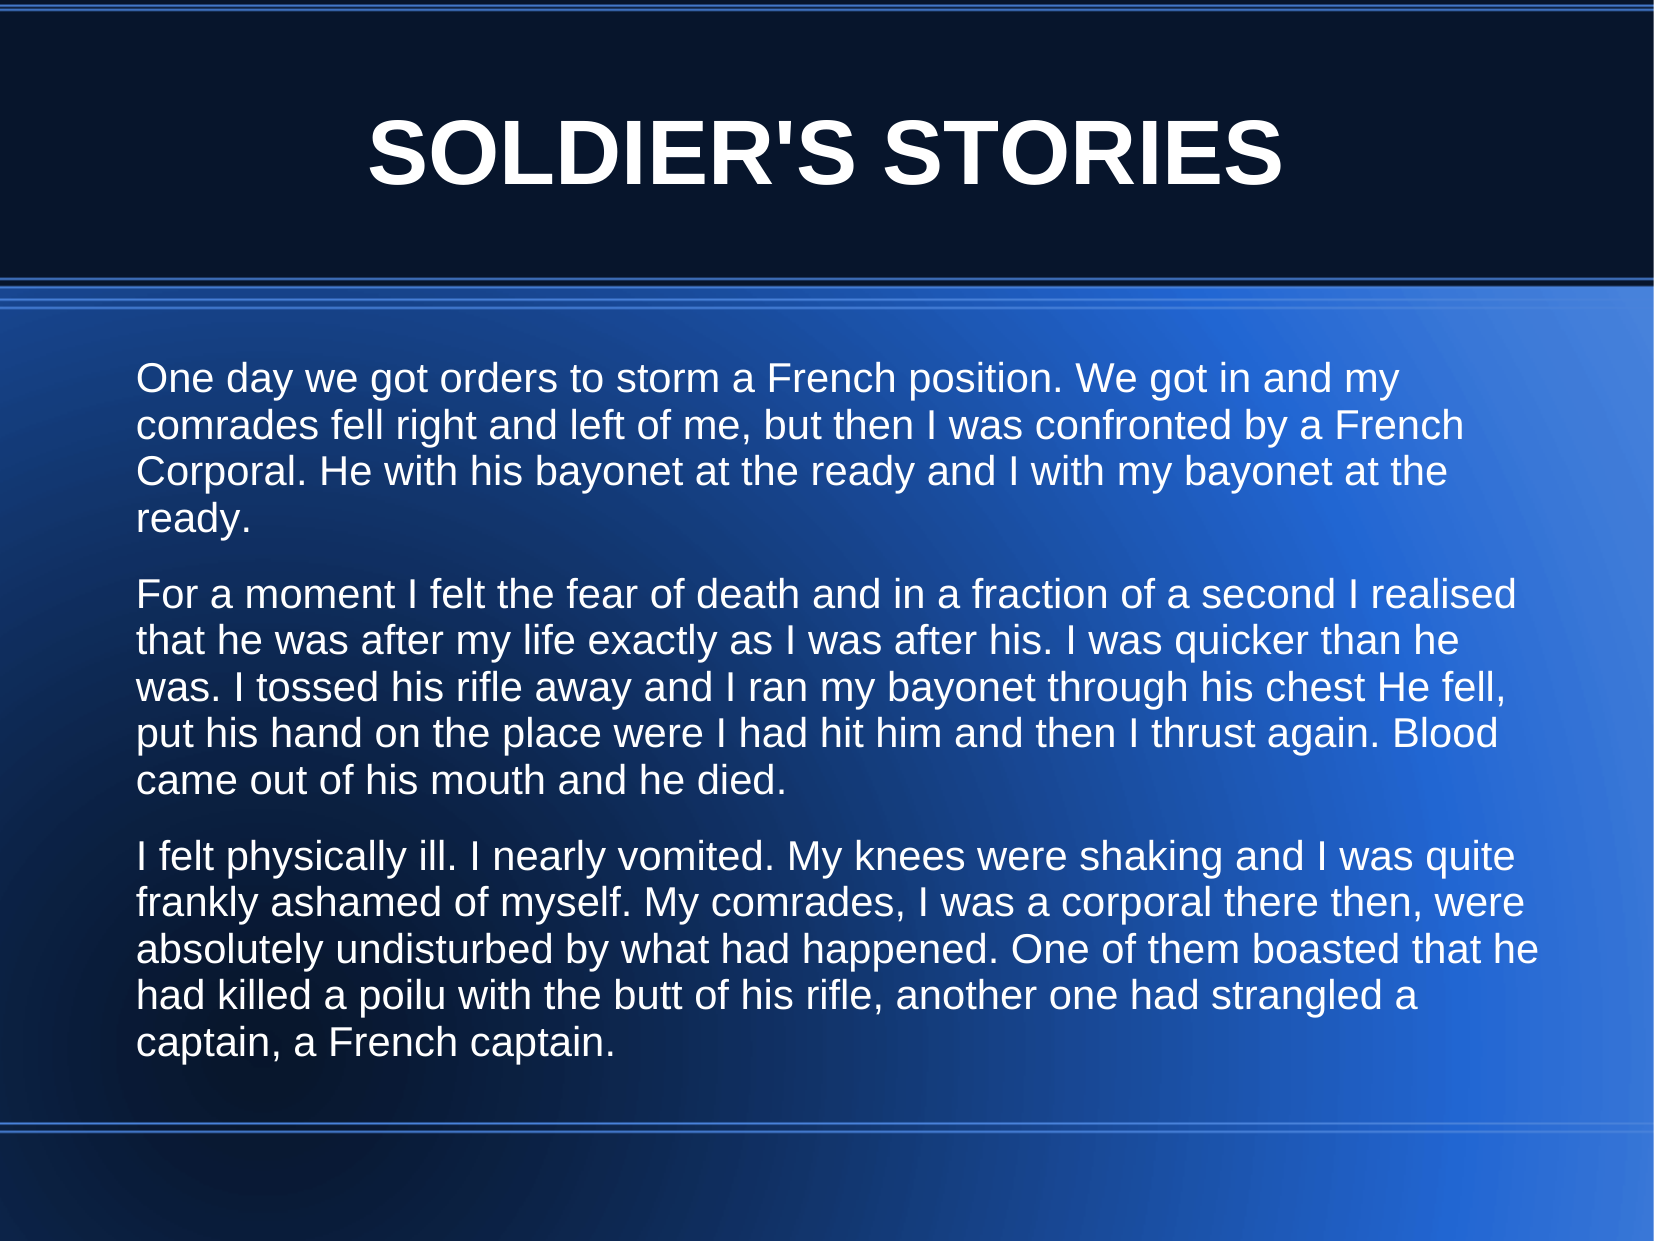

# SOLDIER'S STORIES
One day we got orders to storm a French position. We got in and my comrades fell right and left of me, but then I was confronted by a French Corporal. He with his bayonet at the ready and I with my bayonet at the ready.
For a moment I felt the fear of death and in a fraction of a second I realised that he was after my life exactly as I was after his. I was quicker than he was. I tossed his rifle away and I ran my bayonet through his chest He fell, put his hand on the place were I had hit him and then I thrust again. Blood came out of his mouth and he died.
I felt physically ill. I nearly vomited. My knees were shaking and I was quite frankly ashamed of myself. My comrades, I was a corporal there then, were absolutely undisturbed by what had happened. One of them boasted that he had killed a poilu with the butt of his rifle, another one had strangled a captain, a French captain.